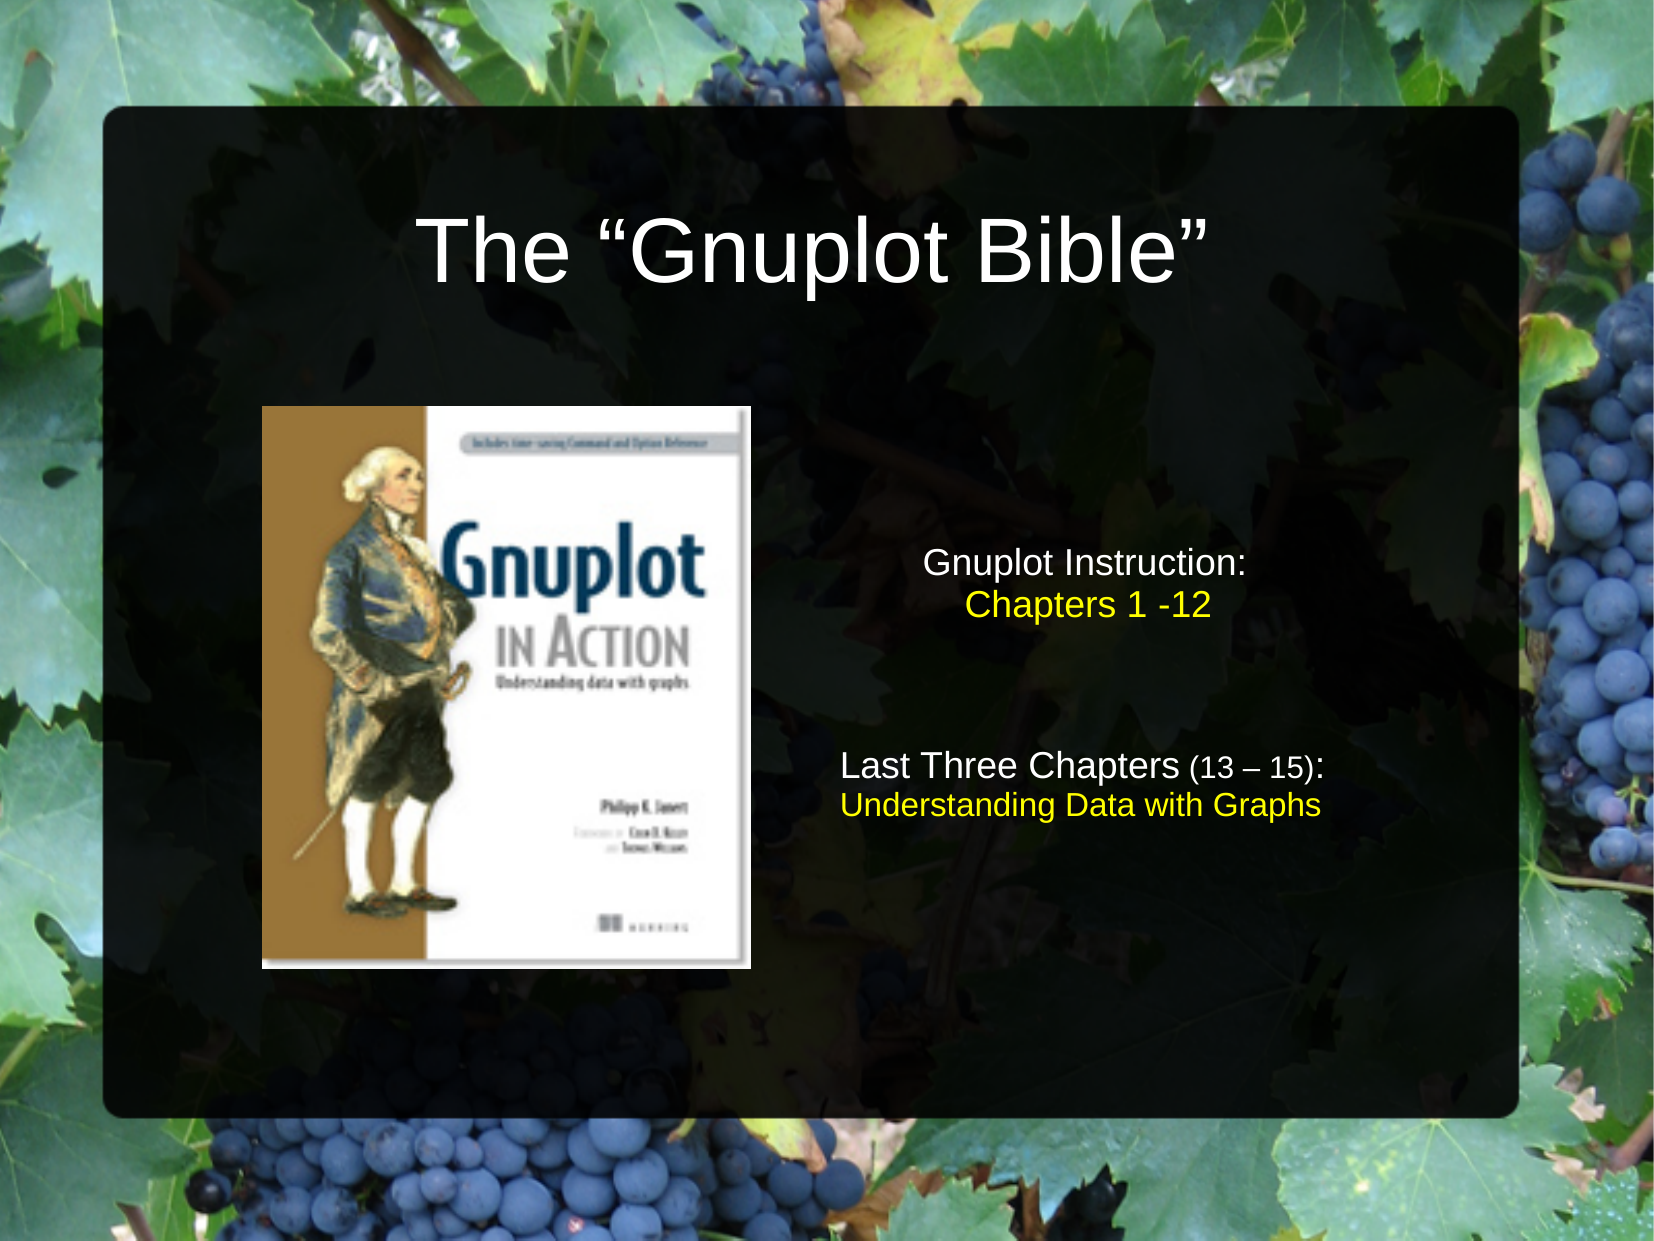

# The “Gnuplot Bible”
Gnuplot Instruction:
 Chapters 1 -12
Last Three Chapters (13 – 15):
Understanding Data with Graphs